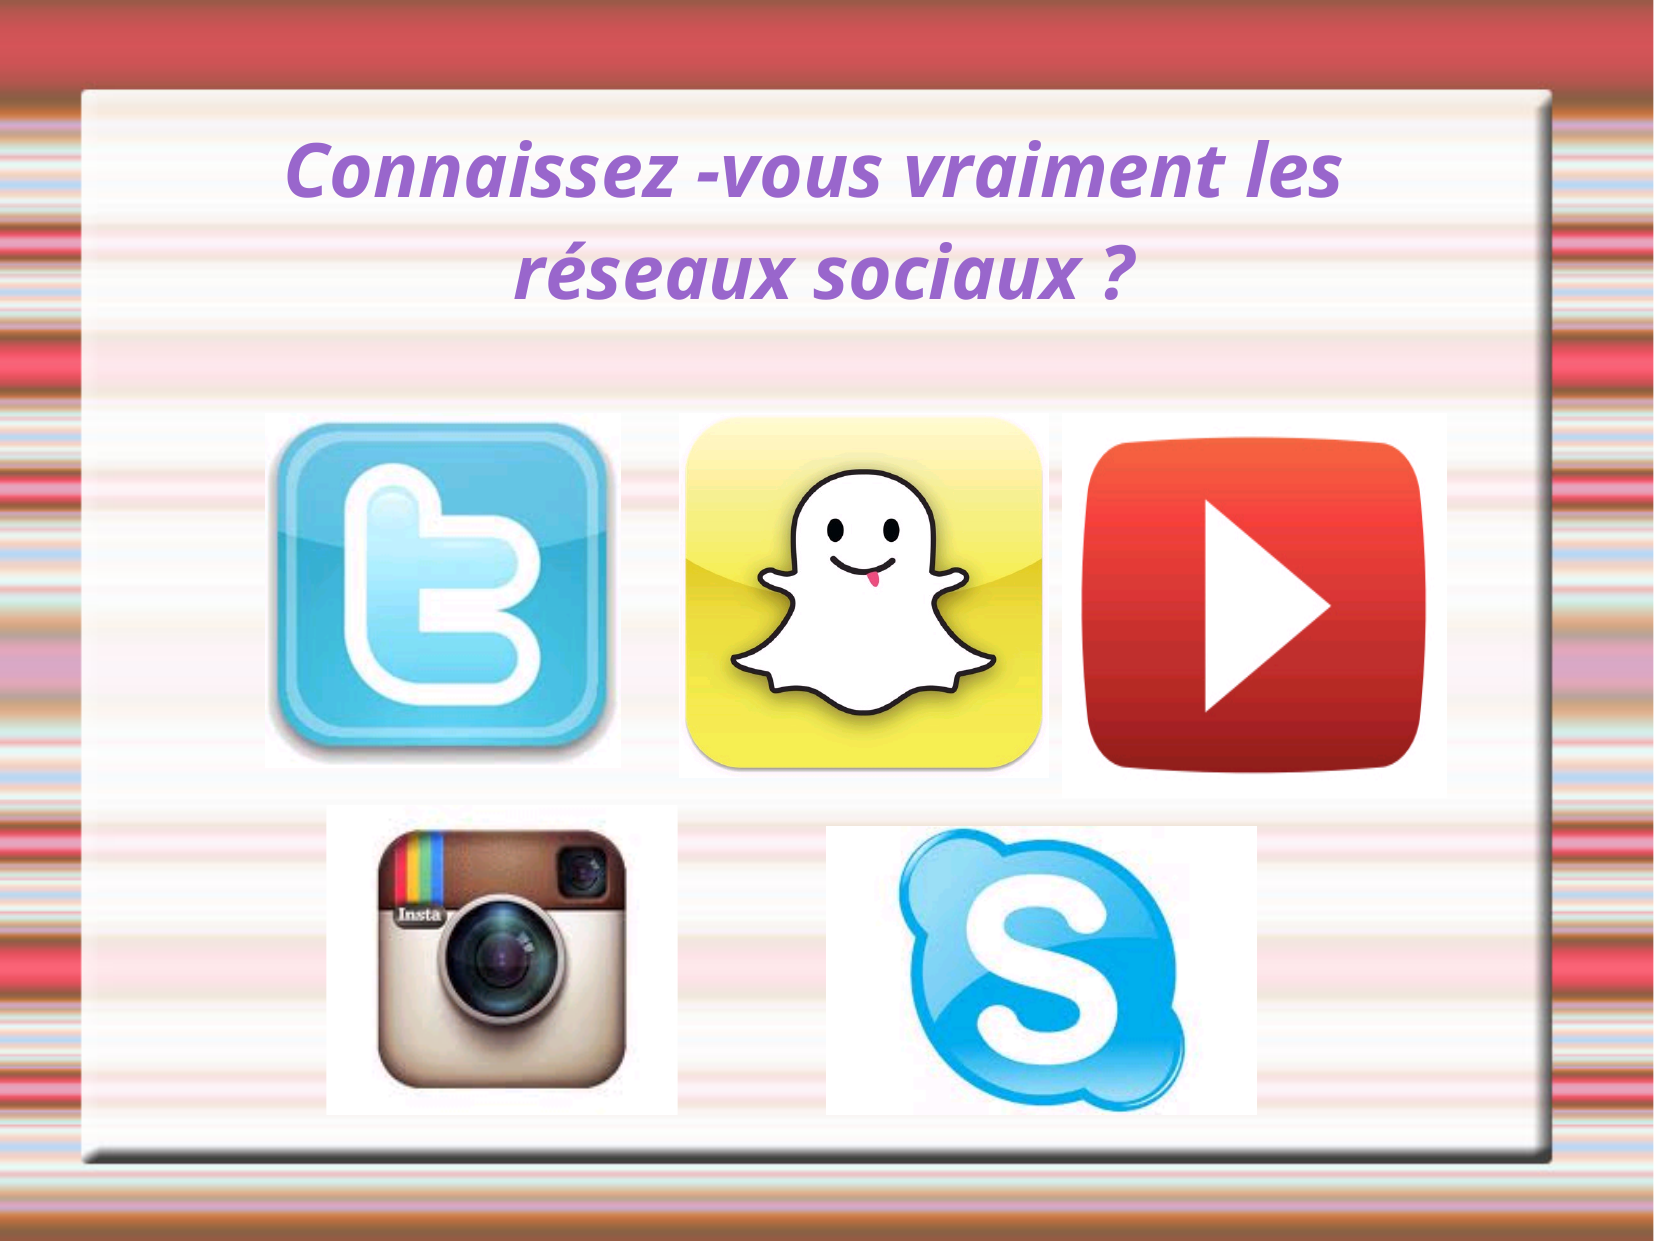

# Connaissez -vous vraiment les réseaux sociaux ?